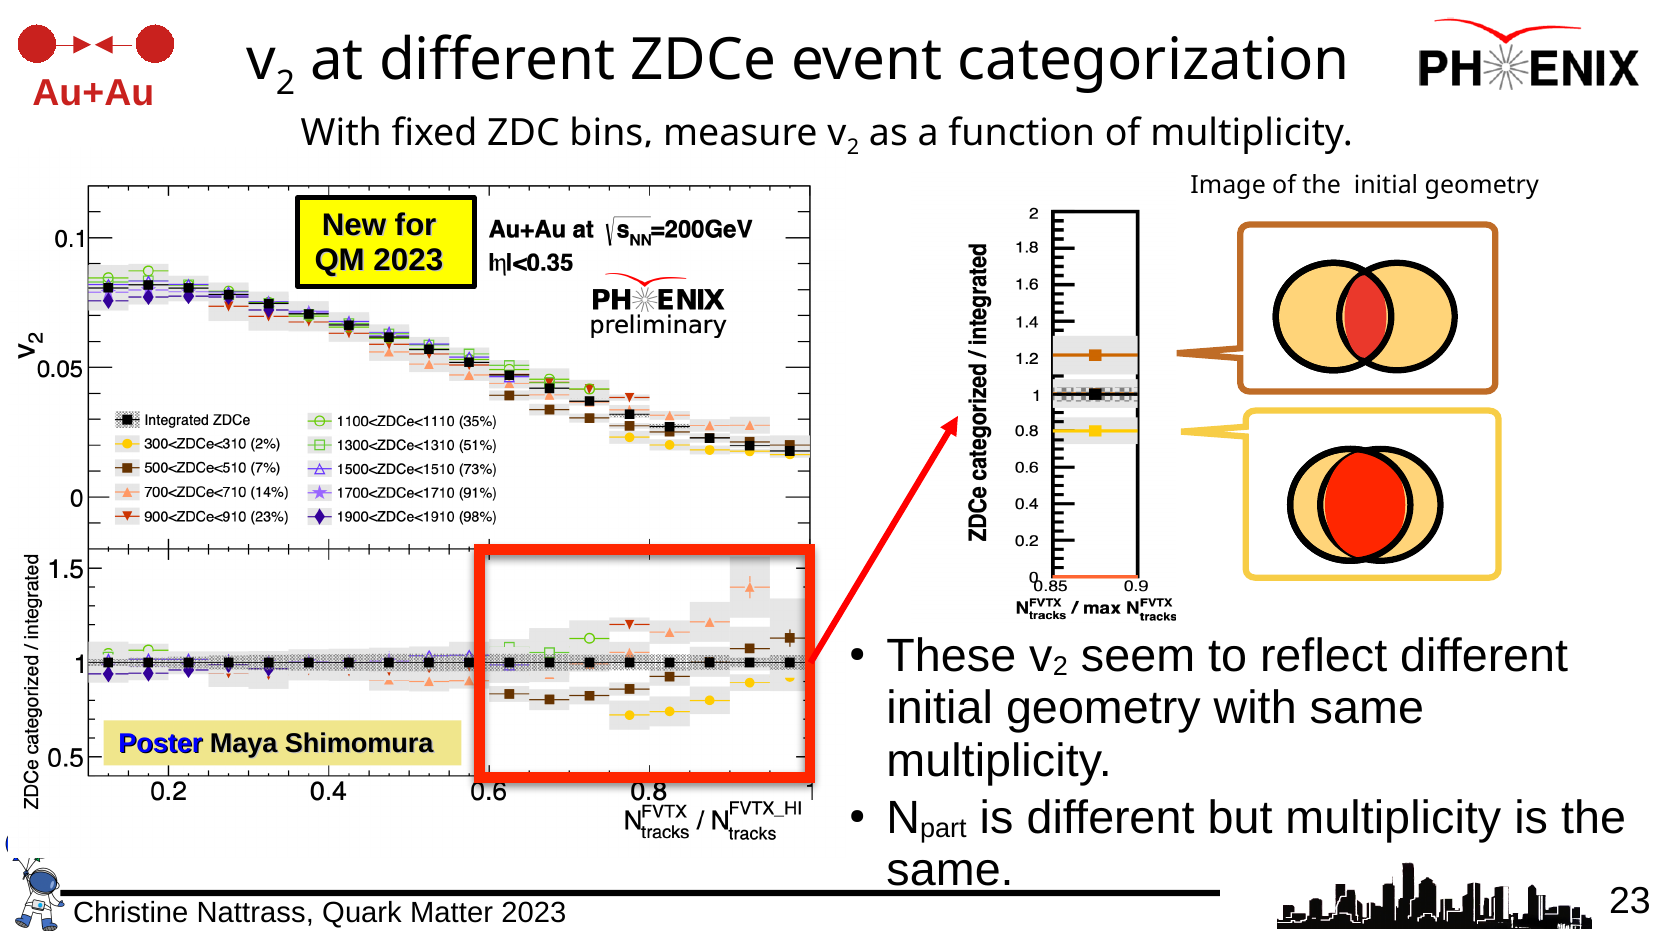

# v2 at different ZDCe event categorization
Au+Au
With fixed ZDC bins, measure v2 as a function of multiplicity.
Image of the initial geometry
New for QM 2023
These v2 seem to reflect different initial geometry with same multiplicity.
Npart is different but multiplicity is the same.
Poster Maya Shimomura